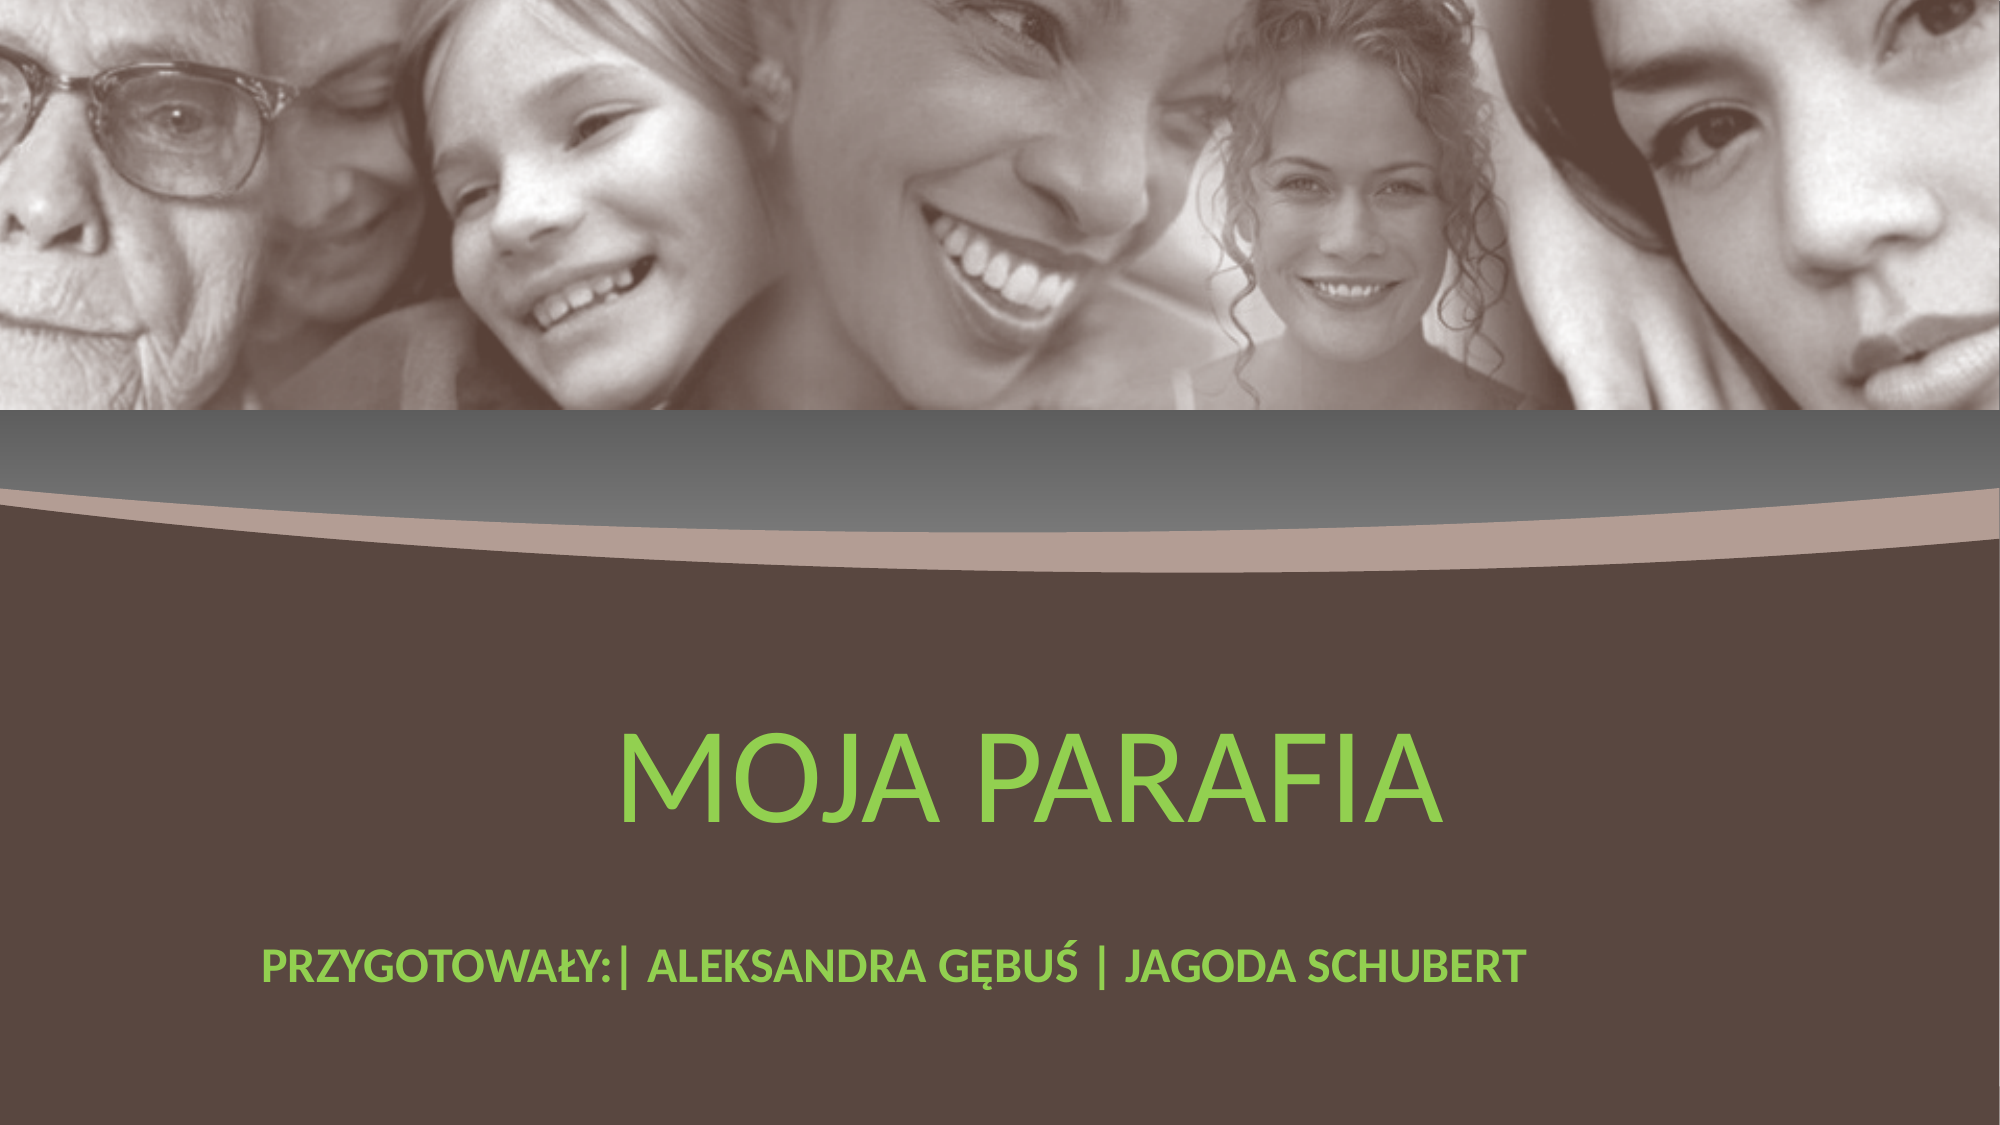

MOJA PARAFIA
# PRZYGOTOWAŁY:| ALEKSANDRA GĘBUŚ | JAGODA SCHUBERT